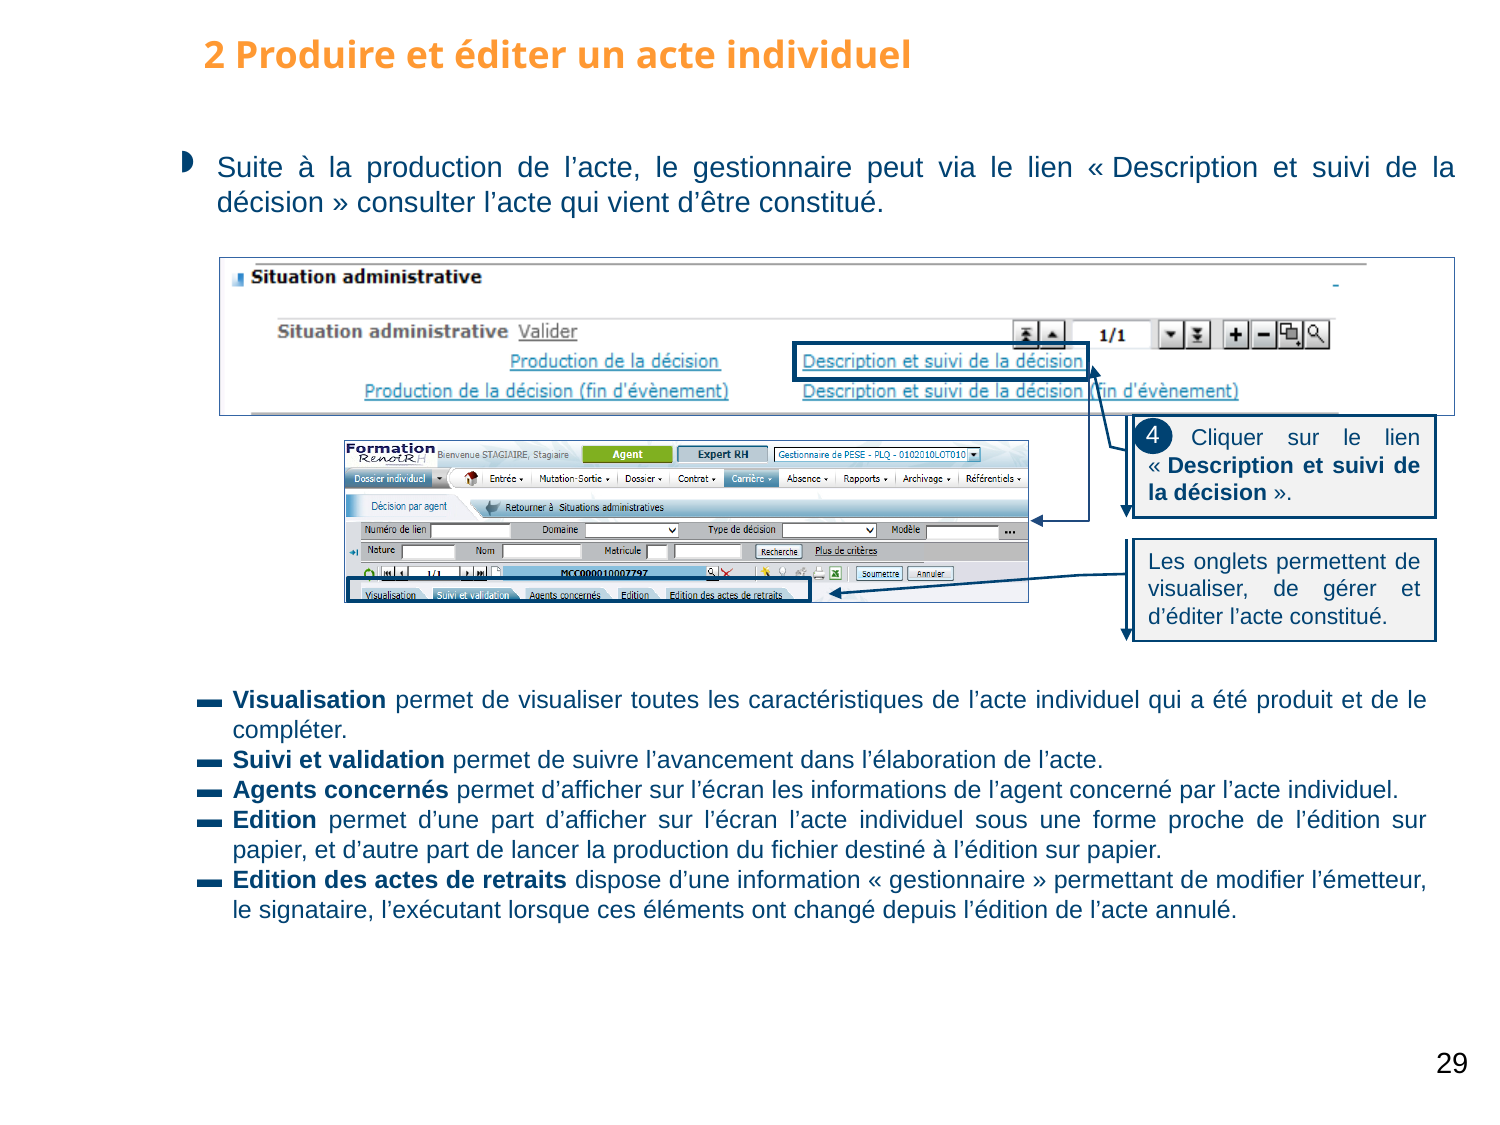

2 Produire et éditer un acte individuel
Suite à la production de l’acte, le gestionnaire peut via le lien « Description et suivi de la décision » consulter l’acte qui vient d’être constitué.
4. Cliquer sur le lien « Description et suivi de la décision ».
4
Les onglets permettent de visualiser, de gérer et d’éditer l’acte constitué.
Visualisation permet de visualiser toutes les caractéristiques de l’acte individuel qui a été produit et de le compléter.
Suivi et validation permet de suivre l’avancement dans l’élaboration de l’acte.
Agents concernés permet d’afficher sur l’écran les informations de l’agent concerné par l’acte individuel.
Edition permet d’une part d’afficher sur l’écran l’acte individuel sous une forme proche de l’édition sur papier, et d’autre part de lancer la production du fichier destiné à l’édition sur papier.
Edition des actes de retraits dispose d’une information « gestionnaire » permettant de modifier l’émetteur, le signataire, l’exécutant lorsque ces éléments ont changé depuis l’édition de l’acte annulé.